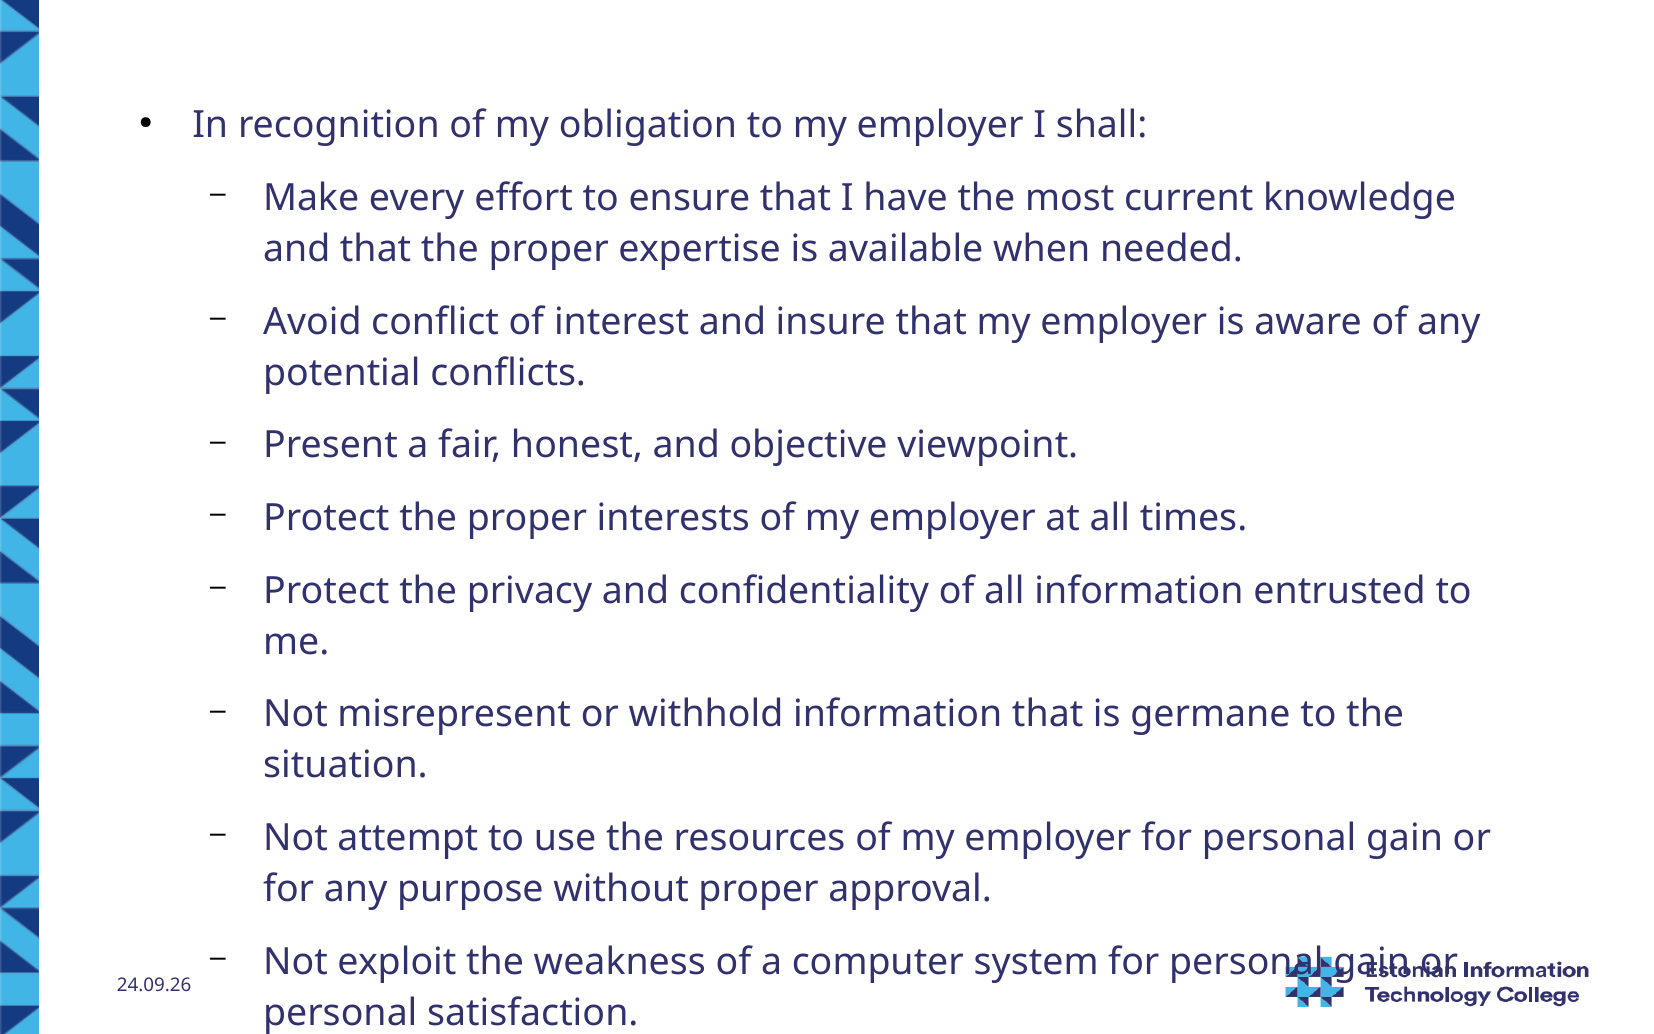

#
In recognition of my obligation to my employer I shall:
Make every effort to ensure that I have the most current knowledge and that the proper expertise is available when needed.
Avoid conflict of interest and insure that my employer is aware of any potential conflicts.
Present a fair, honest, and objective viewpoint.
Protect the proper interests of my employer at all times.
Protect the privacy and confidentiality of all information entrusted to me.
Not misrepresent or withhold information that is germane to the situation.
Not attempt to use the resources of my employer for personal gain or for any purpose without proper approval.
Not exploit the weakness of a computer system for personal gain or personal satisfaction.